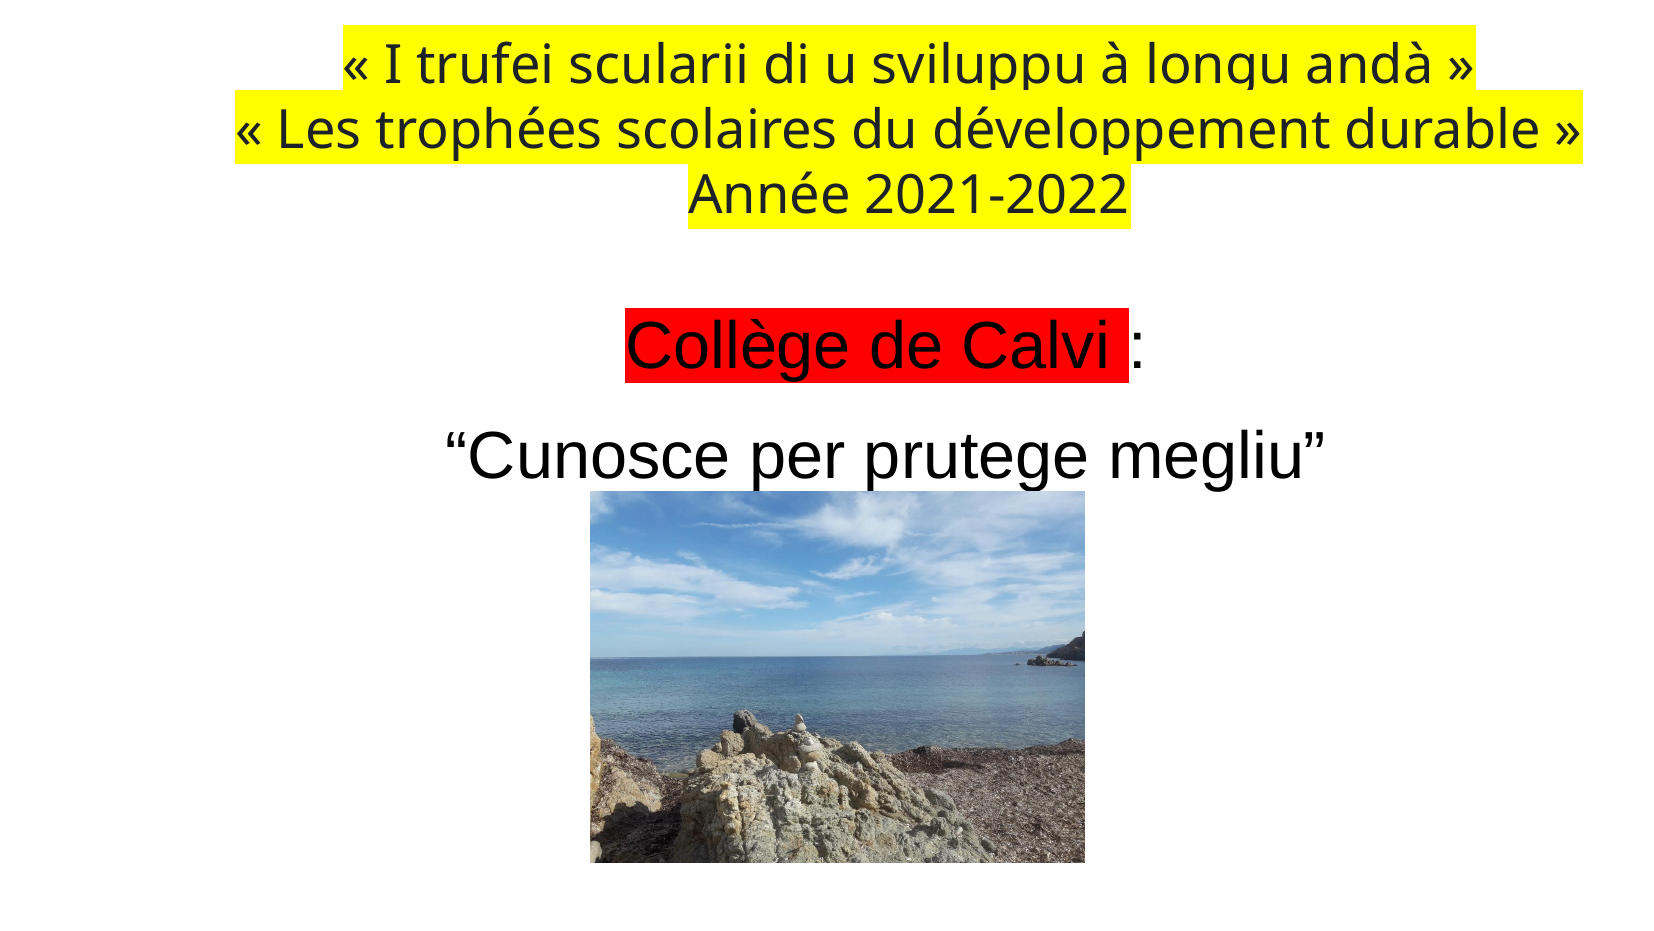

# « I trufei scularii di u sviluppu à longu andà » « Les trophées scolaires du développement durable » Année 2021-2022
Collège de Calvi :
“Cunosce per prutege megliu”